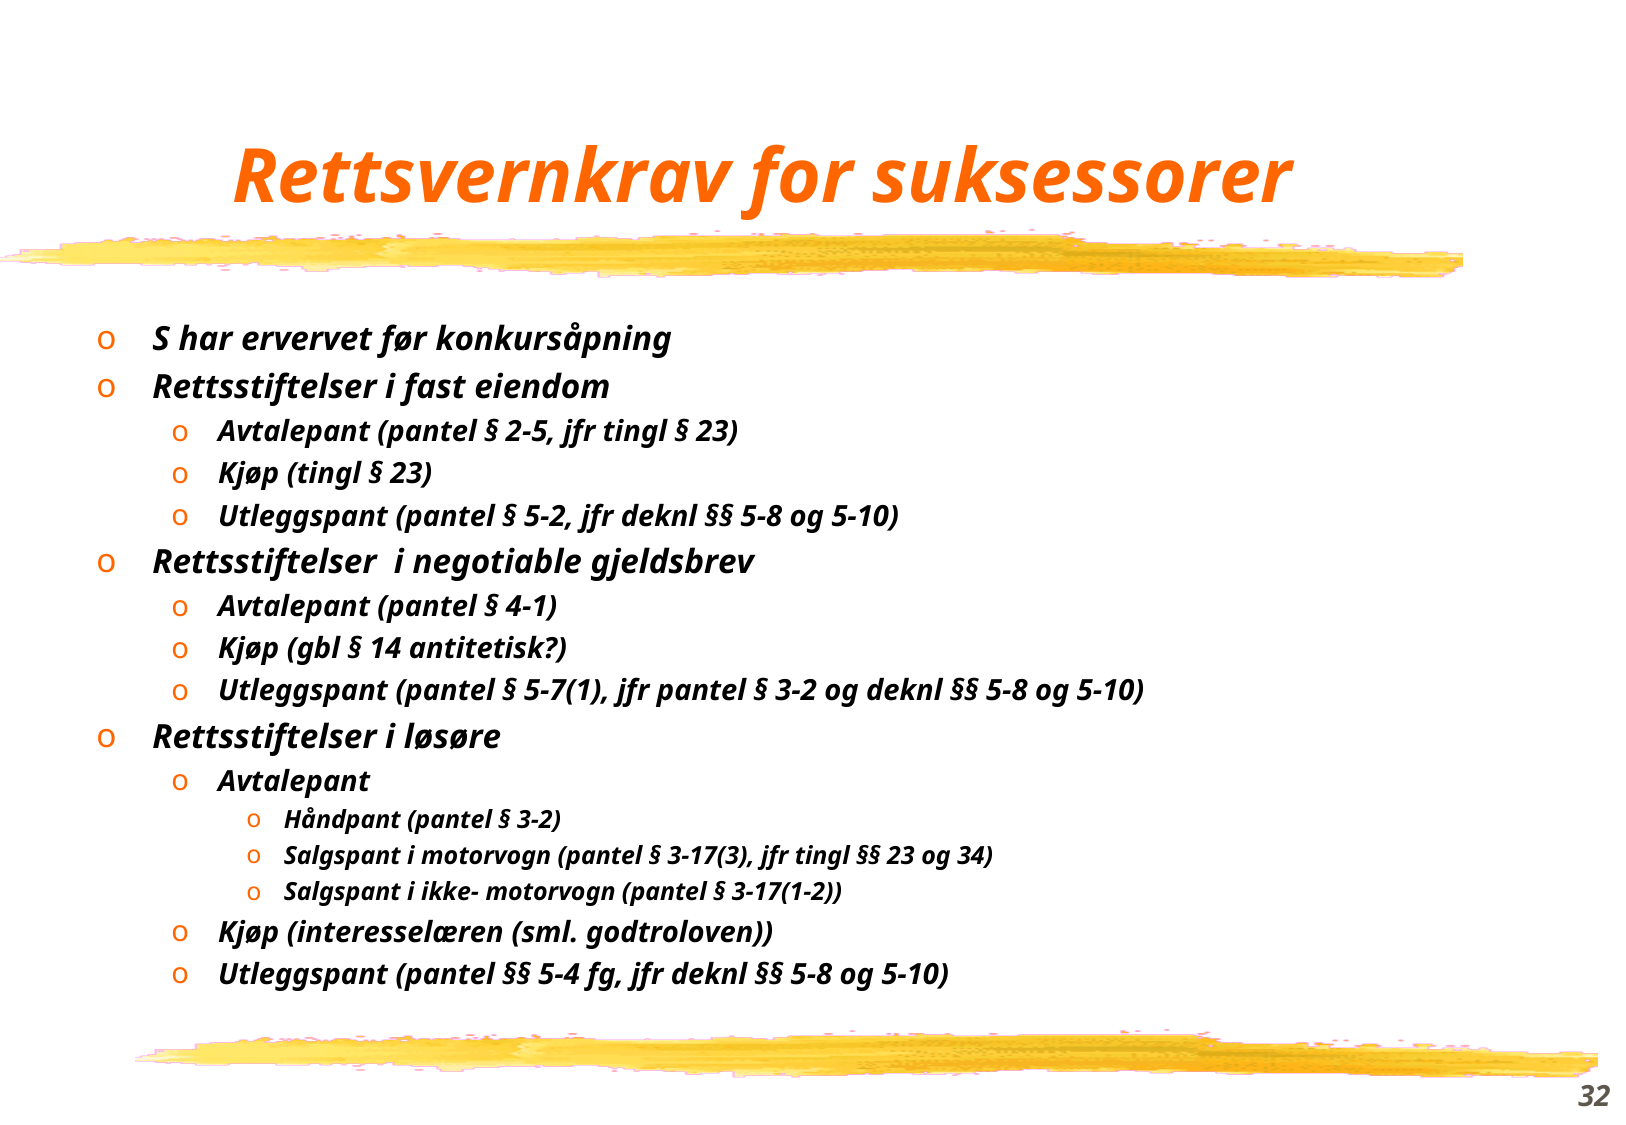

# Rettsvernkrav for suksessorer
S har ervervet før konkursåpning
Rettsstiftelser i fast eiendom
Avtalepant (pantel § 2-5, jfr tingl § 23)
Kjøp (tingl § 23)
Utleggspant (pantel § 5-2, jfr deknl §§ 5-8 og 5-10)
Rettsstiftelser i negotiable gjeldsbrev
Avtalepant (pantel § 4-1)
Kjøp (gbl § 14 antitetisk?)
Utleggspant (pantel § 5-7(1), jfr pantel § 3-2 og deknl §§ 5-8 og 5-10)
Rettsstiftelser i løsøre
Avtalepant
Håndpant (pantel § 3-2)
Salgspant i motorvogn (pantel § 3-17(3), jfr tingl §§ 23 og 34)
Salgspant i ikke- motorvogn (pantel § 3-17(1-2))
Kjøp (interesselæren (sml. godtroloven))
Utleggspant (pantel §§ 5-4 fg, jfr deknl §§ 5-8 og 5-10)